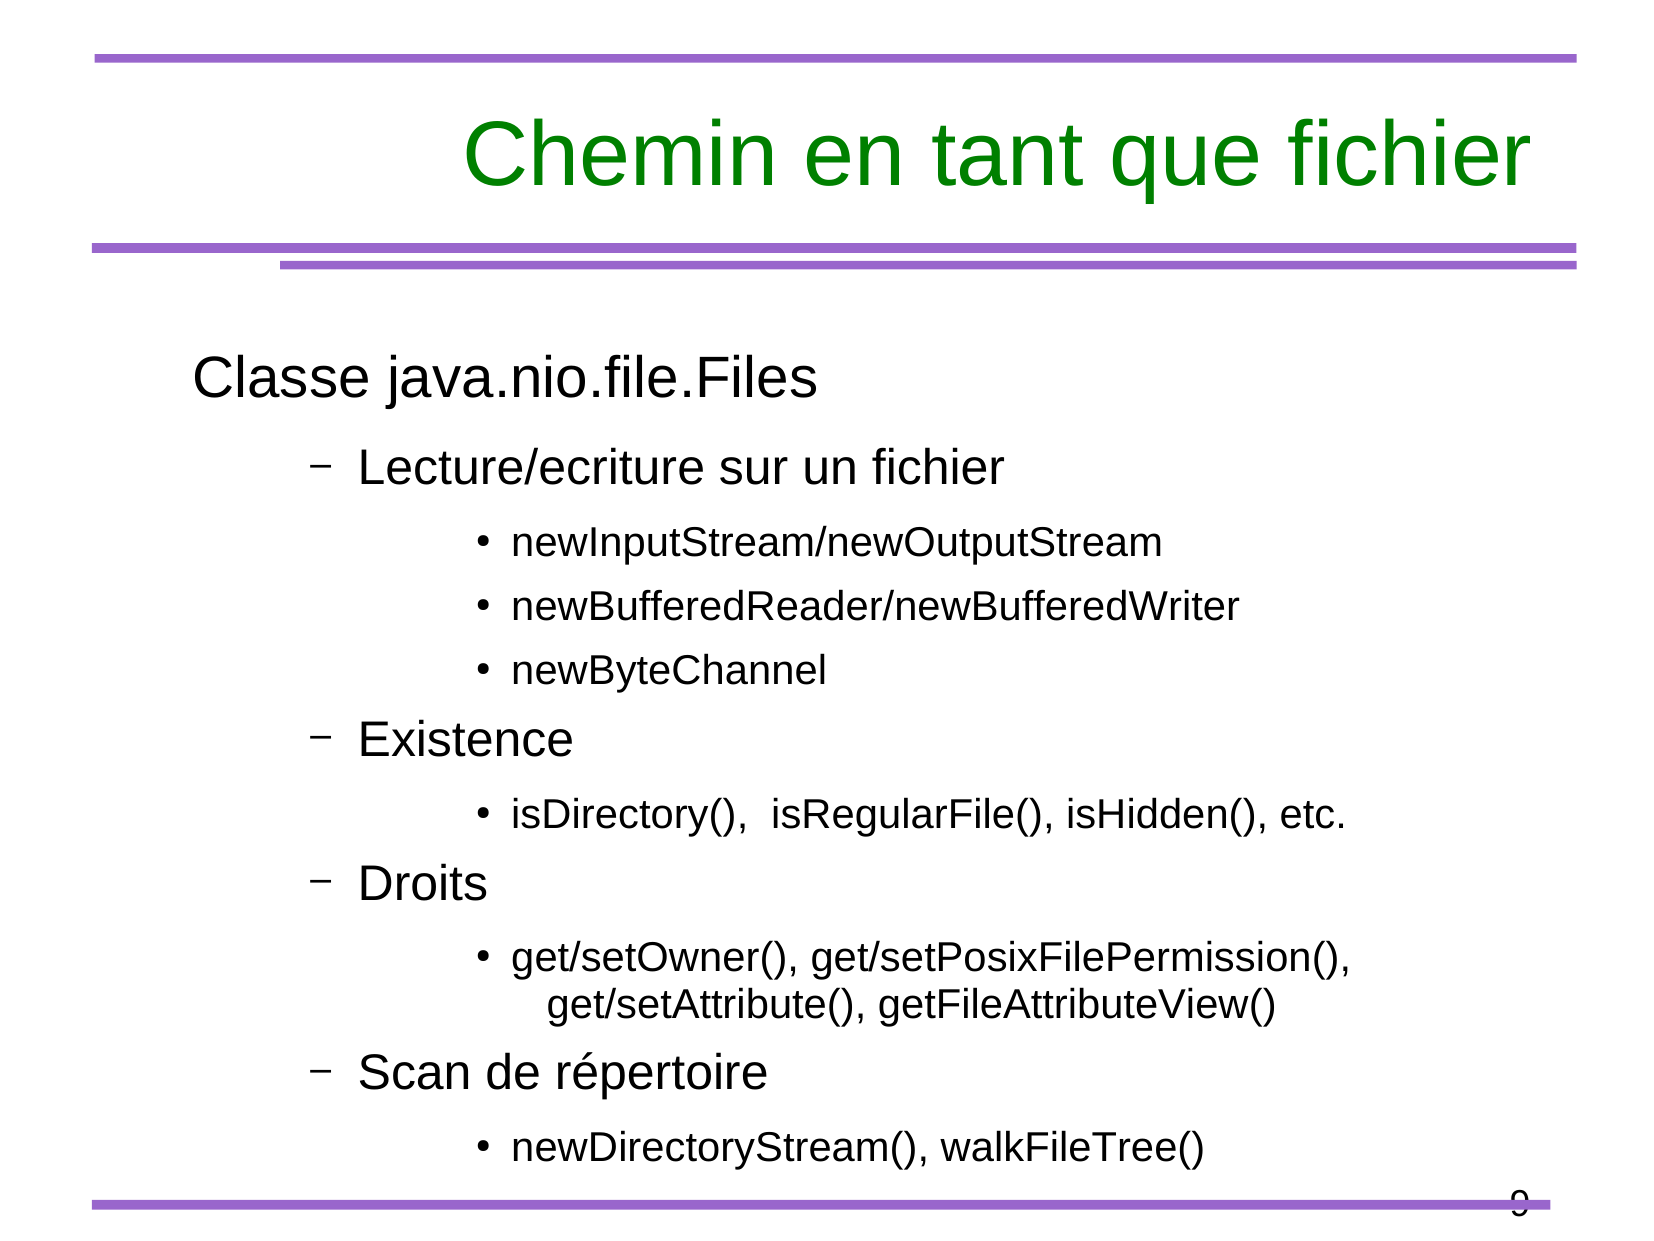

# Chemin en tant que fichier
Classe java.nio.file.Files
Lecture/ecriture sur un fichier
newInputStream/newOutputStream
newBufferedReader/newBufferedWriter
newByteChannel
Existence
isDirectory(), isRegularFile(), isHidden(), etc.
Droits
get/setOwner(), get/setPosixFilePermission(), get/setAttribute(), getFileAttributeView()
Scan de répertoire
newDirectoryStream(), walkFileTree()